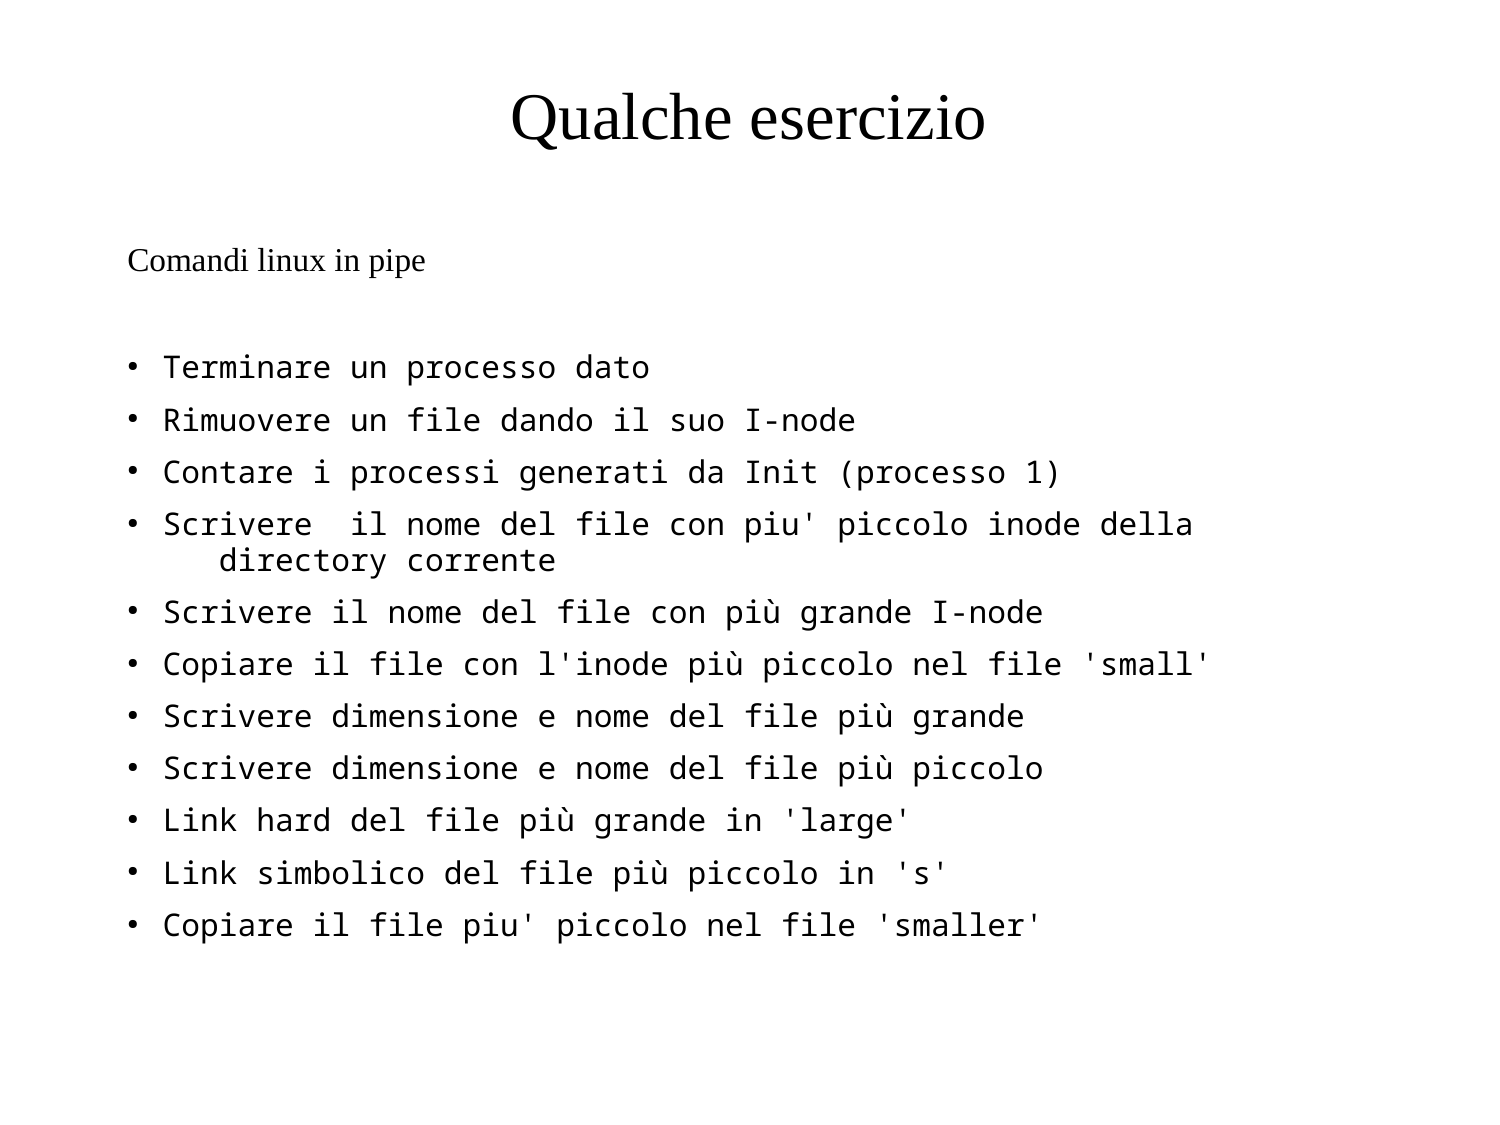

# Qualche esercizio
Comandi linux in pipe
Terminare un processo dato
Rimuovere un file dando il suo I-node
Contare i processi generati da Init (processo 1)
Scrivere il nome del file con piu' piccolo inode della directory corrente
Scrivere il nome del file con più grande I-node
Copiare il file con l'inode più piccolo nel file 'small'
Scrivere dimensione e nome del file più grande
Scrivere dimensione e nome del file più piccolo
Link hard del file più grande in 'large'
Link simbolico del file più piccolo in 's'
Copiare il file piu' piccolo nel file 'smaller'